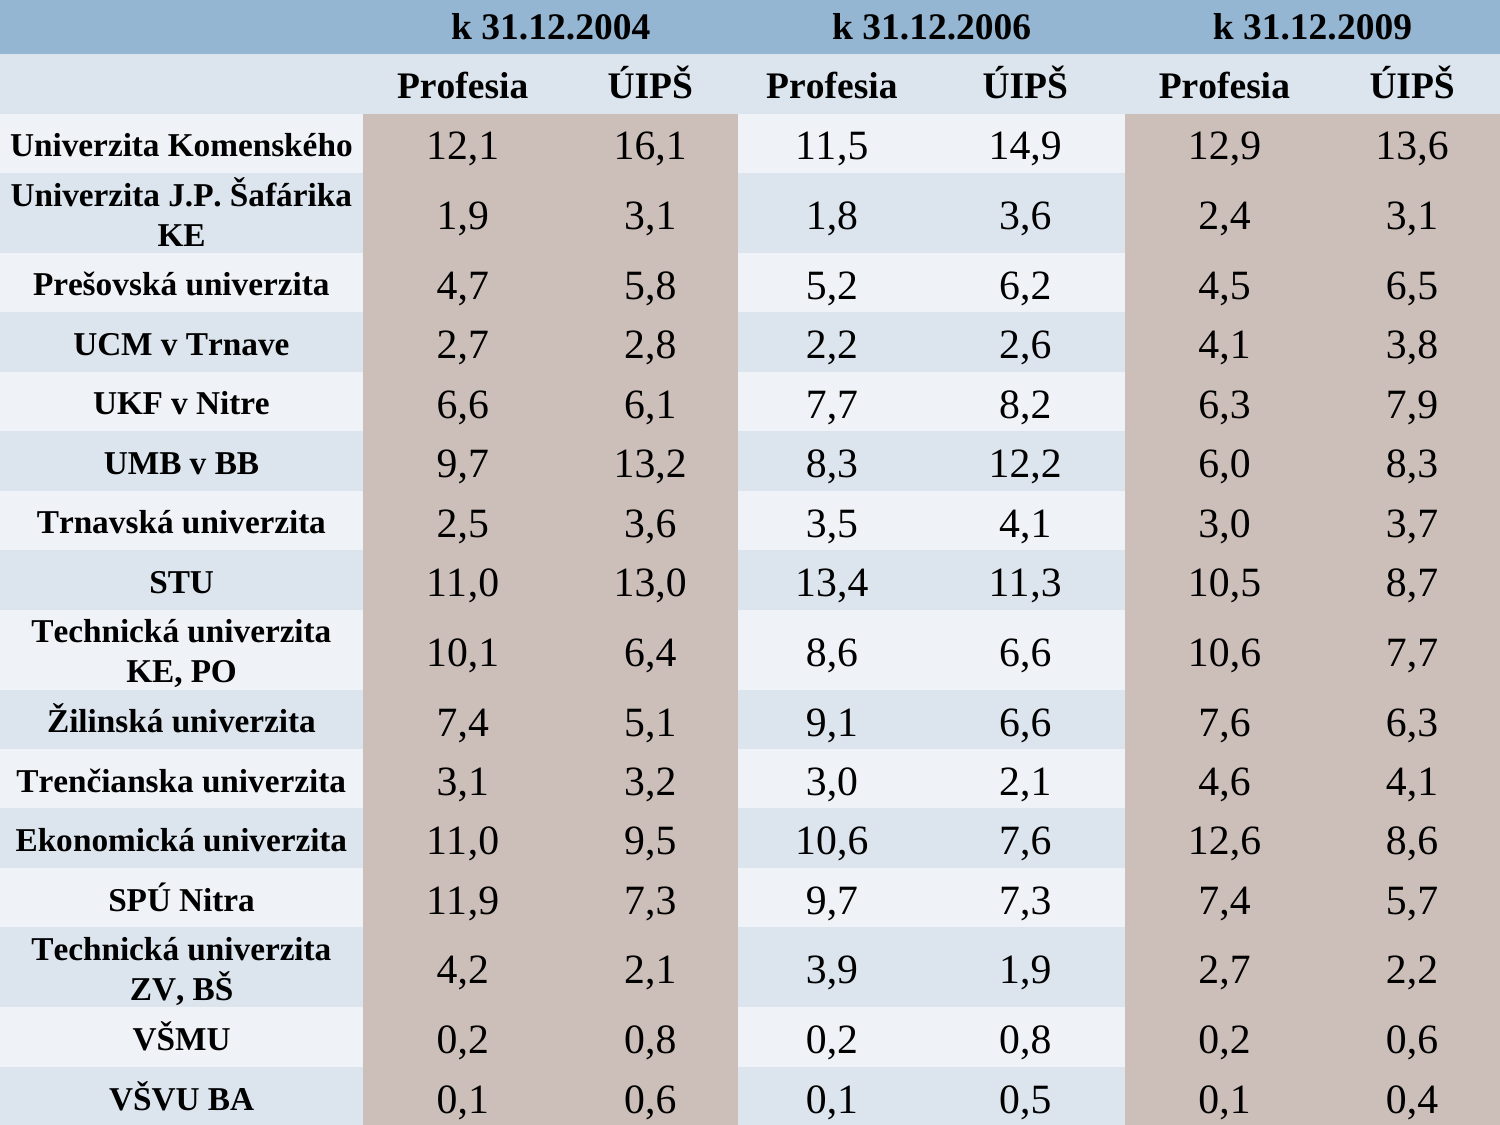

| | k 31.12.2004 | | k 31.12.2006 | | k 31.12.2009 | |
| --- | --- | --- | --- | --- | --- | --- |
| | Profesia | ÚIPŠ | Profesia | ÚIPŠ | Profesia | ÚIPŠ |
| Univerzita Komenského | 12,1 | 16,1 | 11,5 | 14,9 | 12,9 | 13,6 |
| Univerzita J.P. Šafárika KE | 1,9 | 3,1 | 1,8 | 3,6 | 2,4 | 3,1 |
| Prešovská univerzita | 4,7 | 5,8 | 5,2 | 6,2 | 4,5 | 6,5 |
| UCM v Trnave | 2,7 | 2,8 | 2,2 | 2,6 | 4,1 | 3,8 |
| UKF v Nitre | 6,6 | 6,1 | 7,7 | 8,2 | 6,3 | 7,9 |
| UMB v BB | 9,7 | 13,2 | 8,3 | 12,2 | 6,0 | 8,3 |
| Trnavská univerzita | 2,5 | 3,6 | 3,5 | 4,1 | 3,0 | 3,7 |
| STU | 11,0 | 13,0 | 13,4 | 11,3 | 10,5 | 8,7 |
| Technická univerzita KE, PO | 10,1 | 6,4 | 8,6 | 6,6 | 10,6 | 7,7 |
| Žilinská univerzita | 7,4 | 5,1 | 9,1 | 6,6 | 7,6 | 6,3 |
| Trenčianska univerzita | 3,1 | 3,2 | 3,0 | 2,1 | 4,6 | 4,1 |
| Ekonomická univerzita | 11,0 | 9,5 | 10,6 | 7,6 | 12,6 | 8,6 |
| SPÚ Nitra | 11,9 | 7,3 | 9,7 | 7,3 | 7,4 | 5,7 |
| Technická univerzita ZV, BŠ | 4,2 | 2,1 | 3,9 | 1,9 | 2,7 | 2,2 |
| VŠMU | 0,2 | 0,8 | 0,2 | 0,8 | 0,2 | 0,6 |
| VŠVU BA | 0,1 | 0,6 | 0,1 | 0,5 | 0,1 | 0,4 |